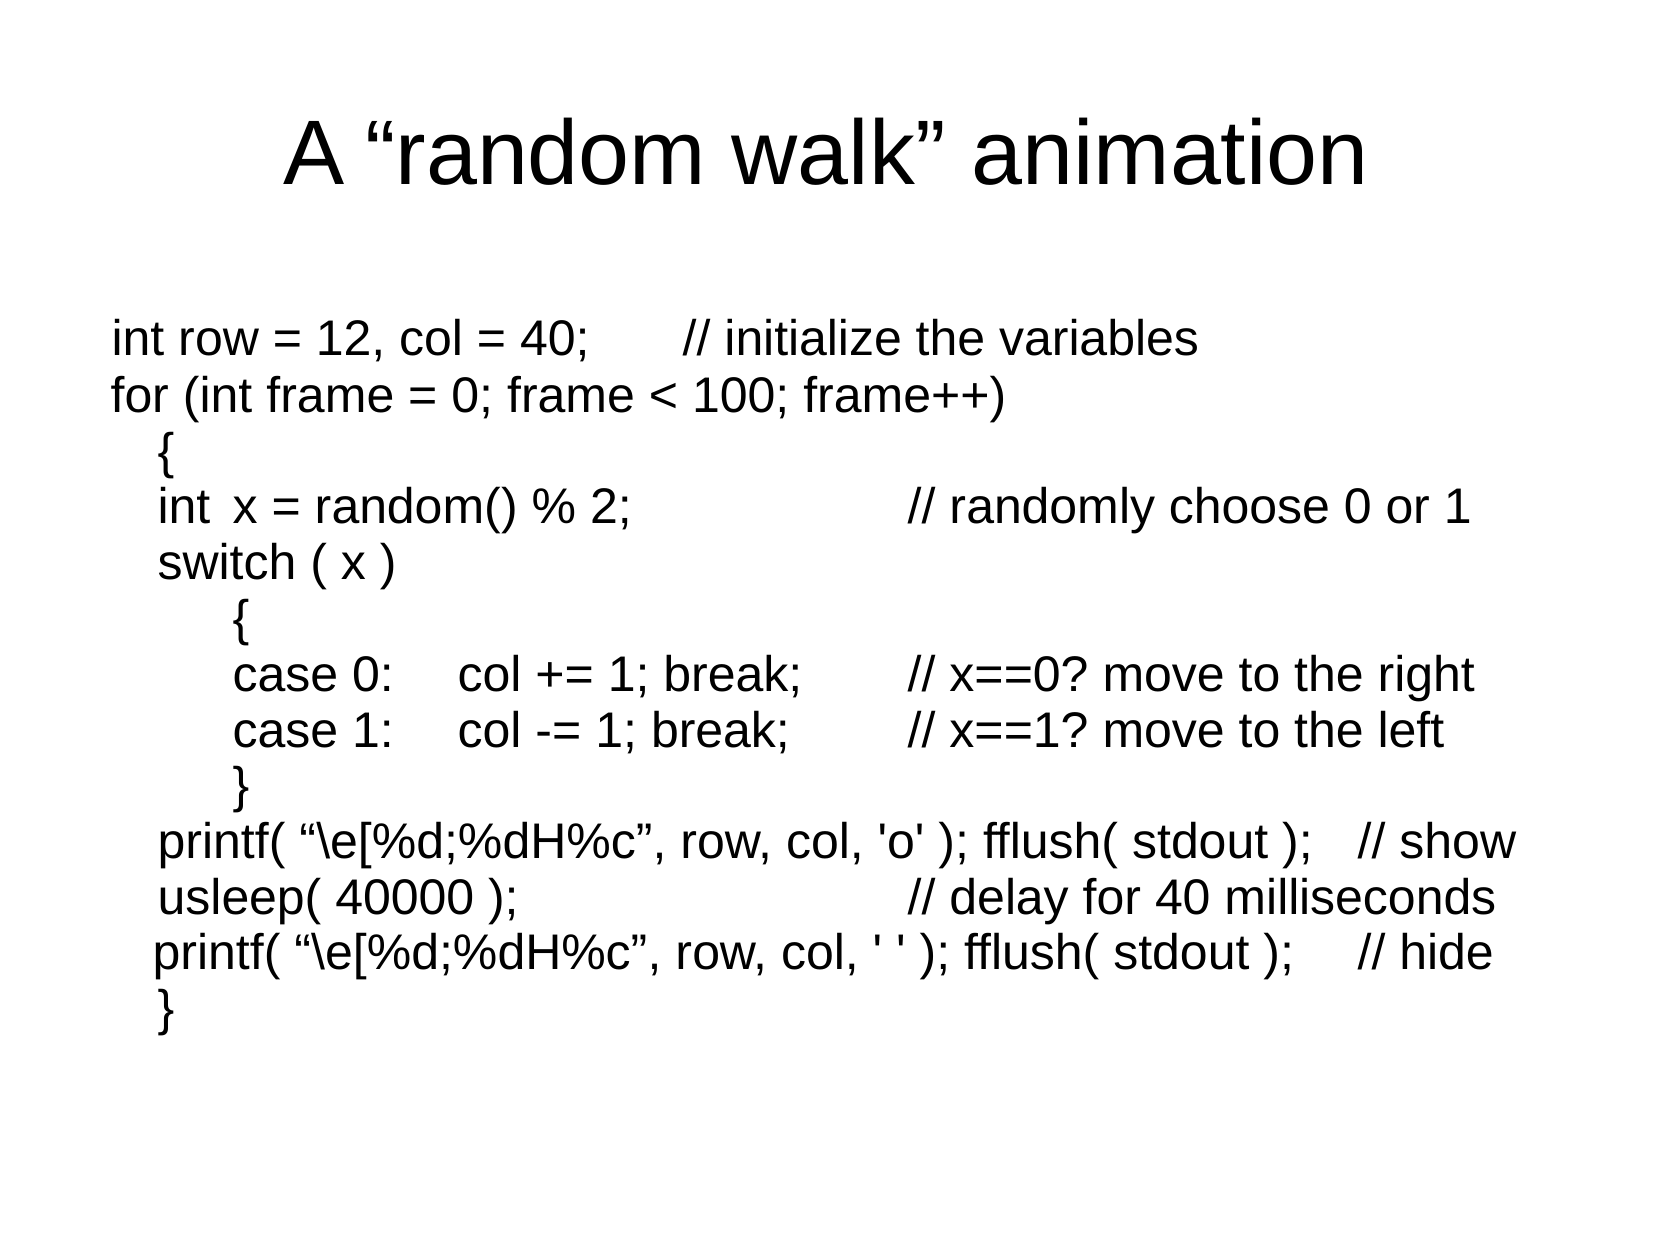

# A “random walk” animation
 int row = 12, col = 40;		// initialize the variables
 for (int frame = 0; frame < 100; frame++)
	{
	int	x = random() % 2;				// randomly choose 0 or 1
	switch ( x )
		{
		case 0:	col += 1; break;		// x==0? move to the right
		case 1:	col -= 1; break;		// x==1? move to the left
		}
 	printf( “\e[%d;%dH%c”, row, col, 'o' ); fflush( stdout );	// show
	usleep( 40000 );						// delay for 40 milliseconds
 printf( “\e[%d;%dH%c”, row, col, ' ' ); fflush( stdout );	// hide
 	}